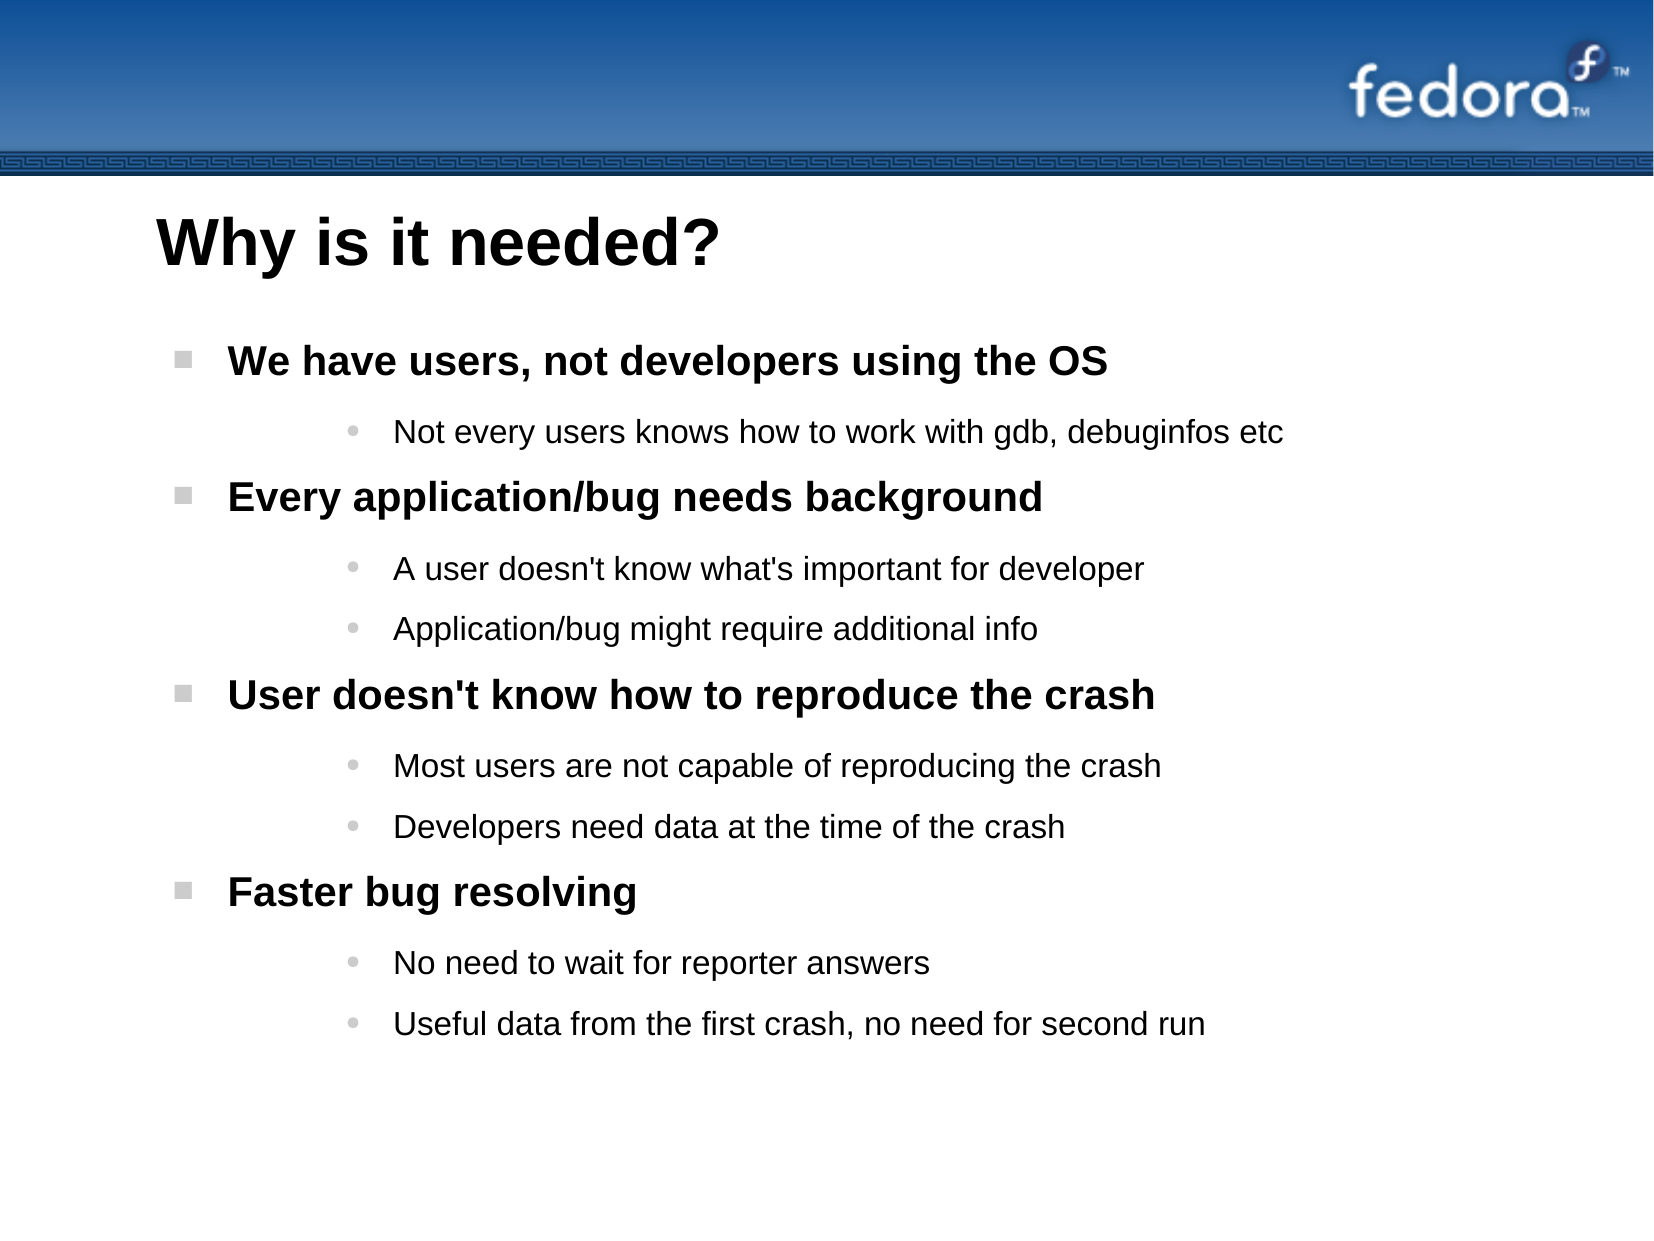

# Why is it needed?
We have users, not developers using the OS
Not every users knows how to work with gdb, debuginfos etc
Every application/bug needs background
A user doesn't know what's important for developer
Application/bug might require additional info
User doesn't know how to reproduce the crash
Most users are not capable of reproducing the crash
Developers need data at the time of the crash
Faster bug resolving
No need to wait for reporter answers
Useful data from the first crash, no need for second run